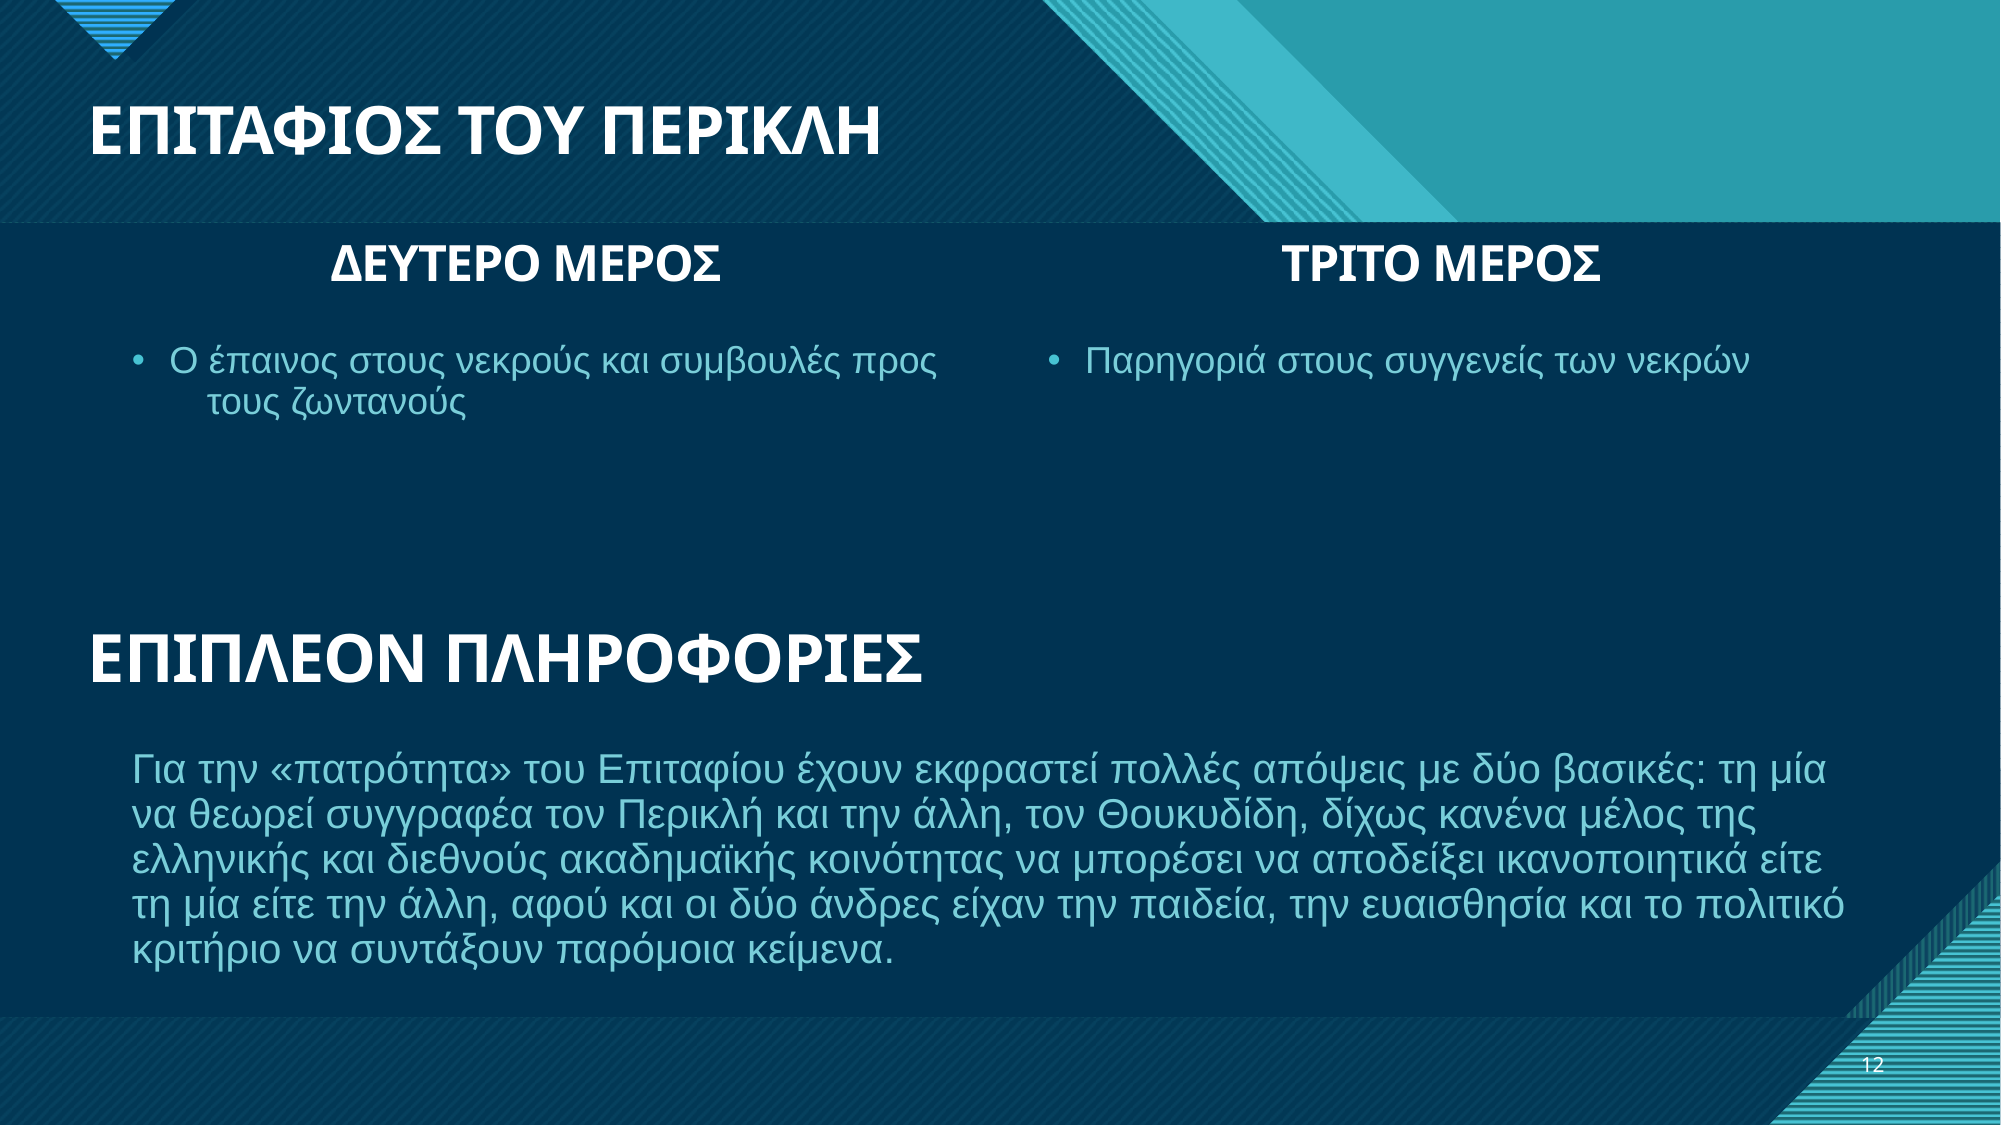

# ΕΠΙΤΑΦΙΟΣ ΤΟΥ ΠΕΡΙΚΛΗ
ΔΕΥΤΕΡΟ ΜΕΡΟΣ
ΤΡΙΤΟ ΜΕΡΟΣ
Ο έπαινος στους νεκρούς και συμβουλές προς τους ζωντανούς
Παρηγοριά στους συγγενείς των νεκρών
ΕΠΙΠΛΕΟΝ ΠΛΗΡΟΦΟΡΙΕΣ
Για την «πατρότητα» του Επιταφίου έχουν εκφραστεί πολλές απόψεις με δύο βασικές: τη μία να θεωρεί συγγραφέα τον Περικλή και την άλλη, τον Θουκυδίδη, δίχως κανένα μέλος της ελληνικής και διεθνούς ακαδημαϊκής κοινότητας να μπορέσει να αποδείξει ικανοποιητικά είτε τη μία είτε την άλλη, αφού και οι δύο άνδρες είχαν την παιδεία, την ευαισθησία και το πολιτικό κριτήριο να συντάξουν παρόμοια κείμενα.